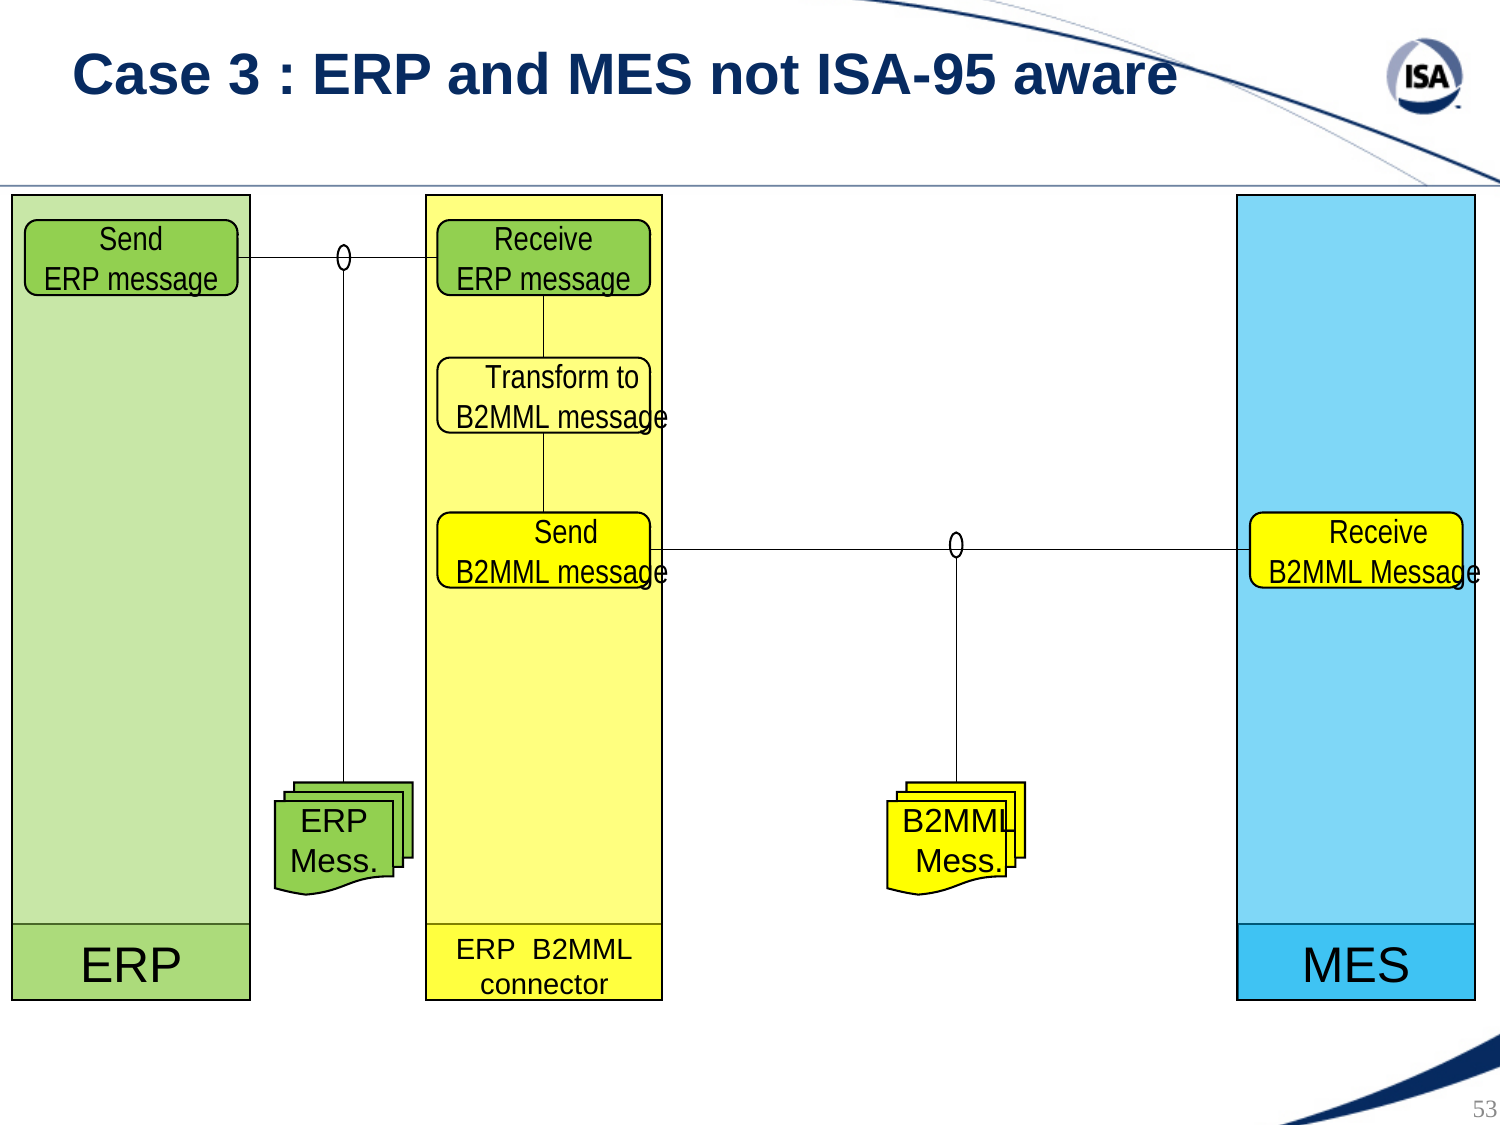

# Case 3 : ERP and MES not ISA-95 aware
ERP
ERP B2MML
connector
MES
Send
ERP message
Receive
ERP message
Transform to
B2MML message
Send
B2MML message
Receive
B2MML Message
ERP
Mess.
B2MML
Mess.